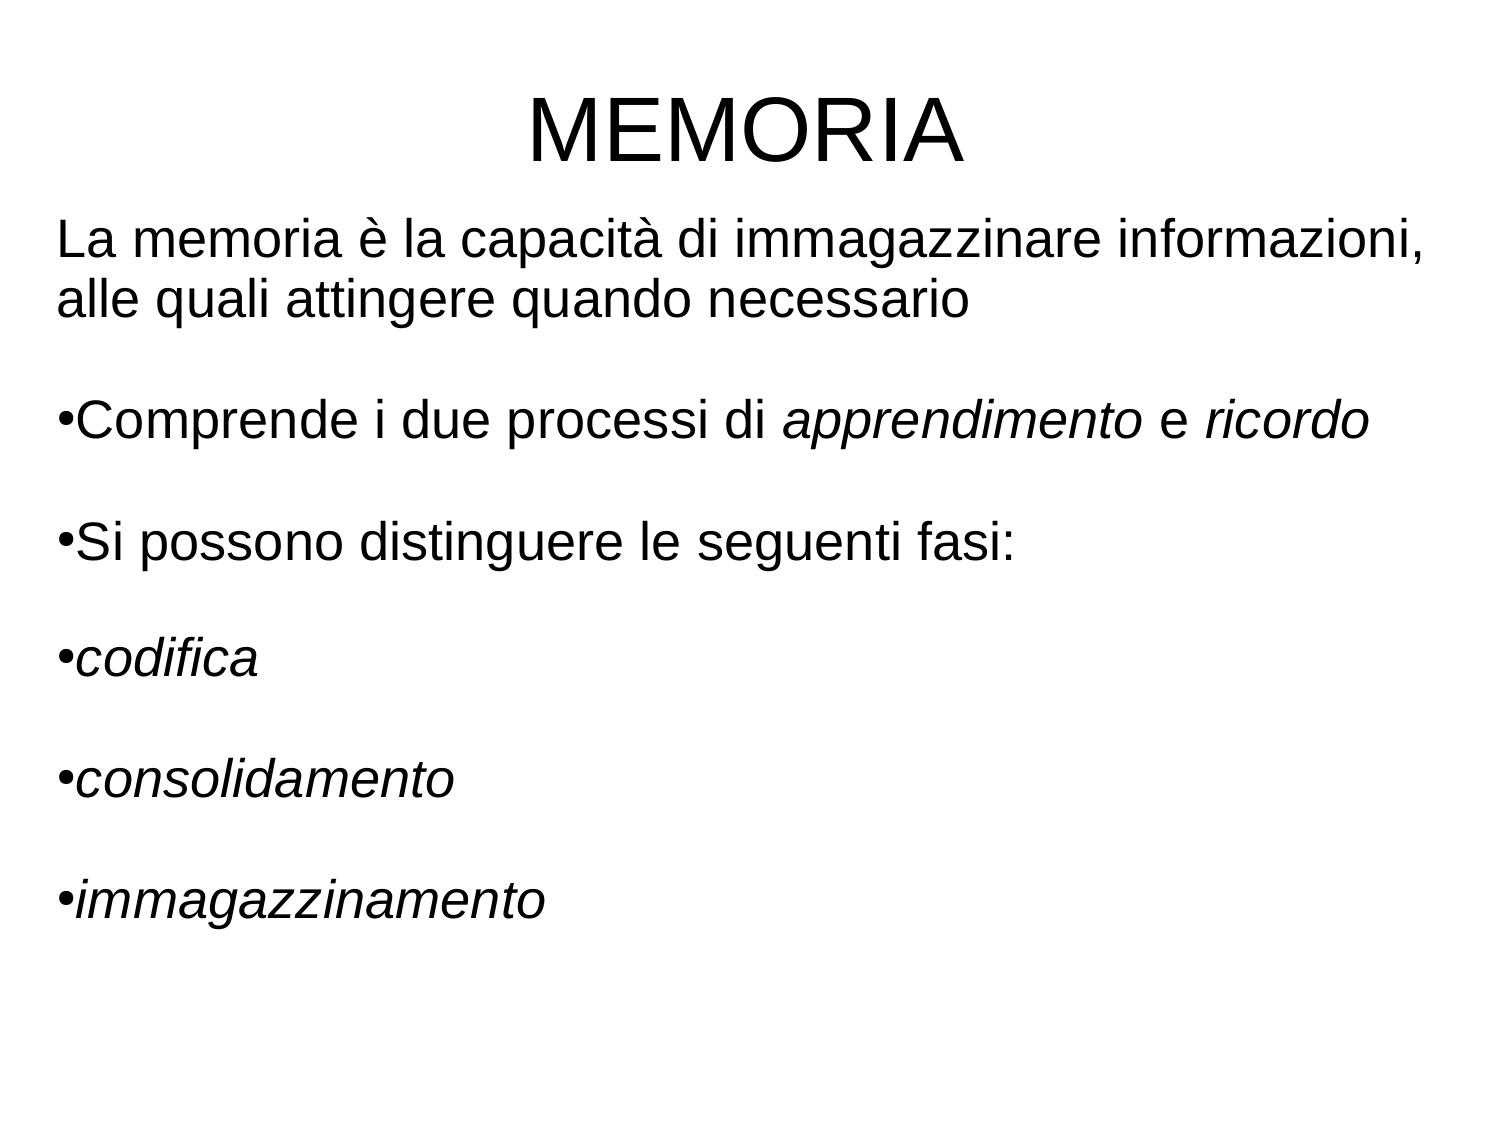

MEMORIA
La memoria è la capacità di immagazzinare informazioni, alle quali attingere quando necessario
Comprende i due processi di apprendimento e ricordo
Si possono distinguere le seguenti fasi:
codifica
consolidamento
immagazzinamento